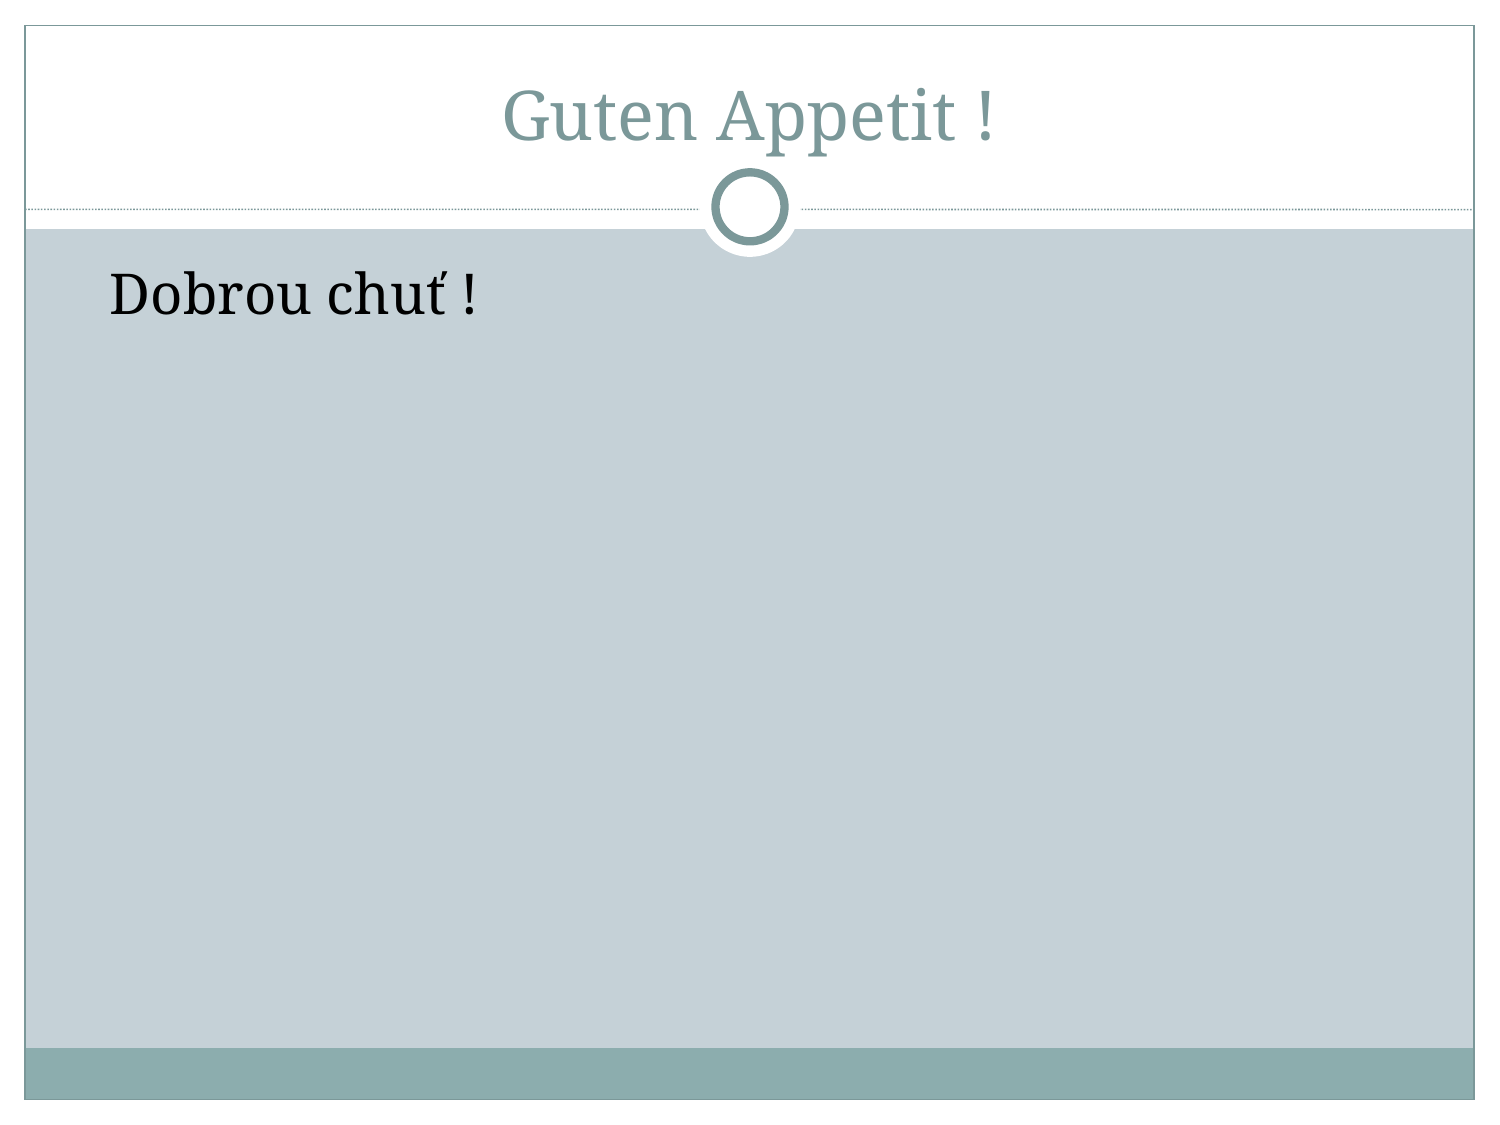

# Guten Appetit !
Dobrou chuť !